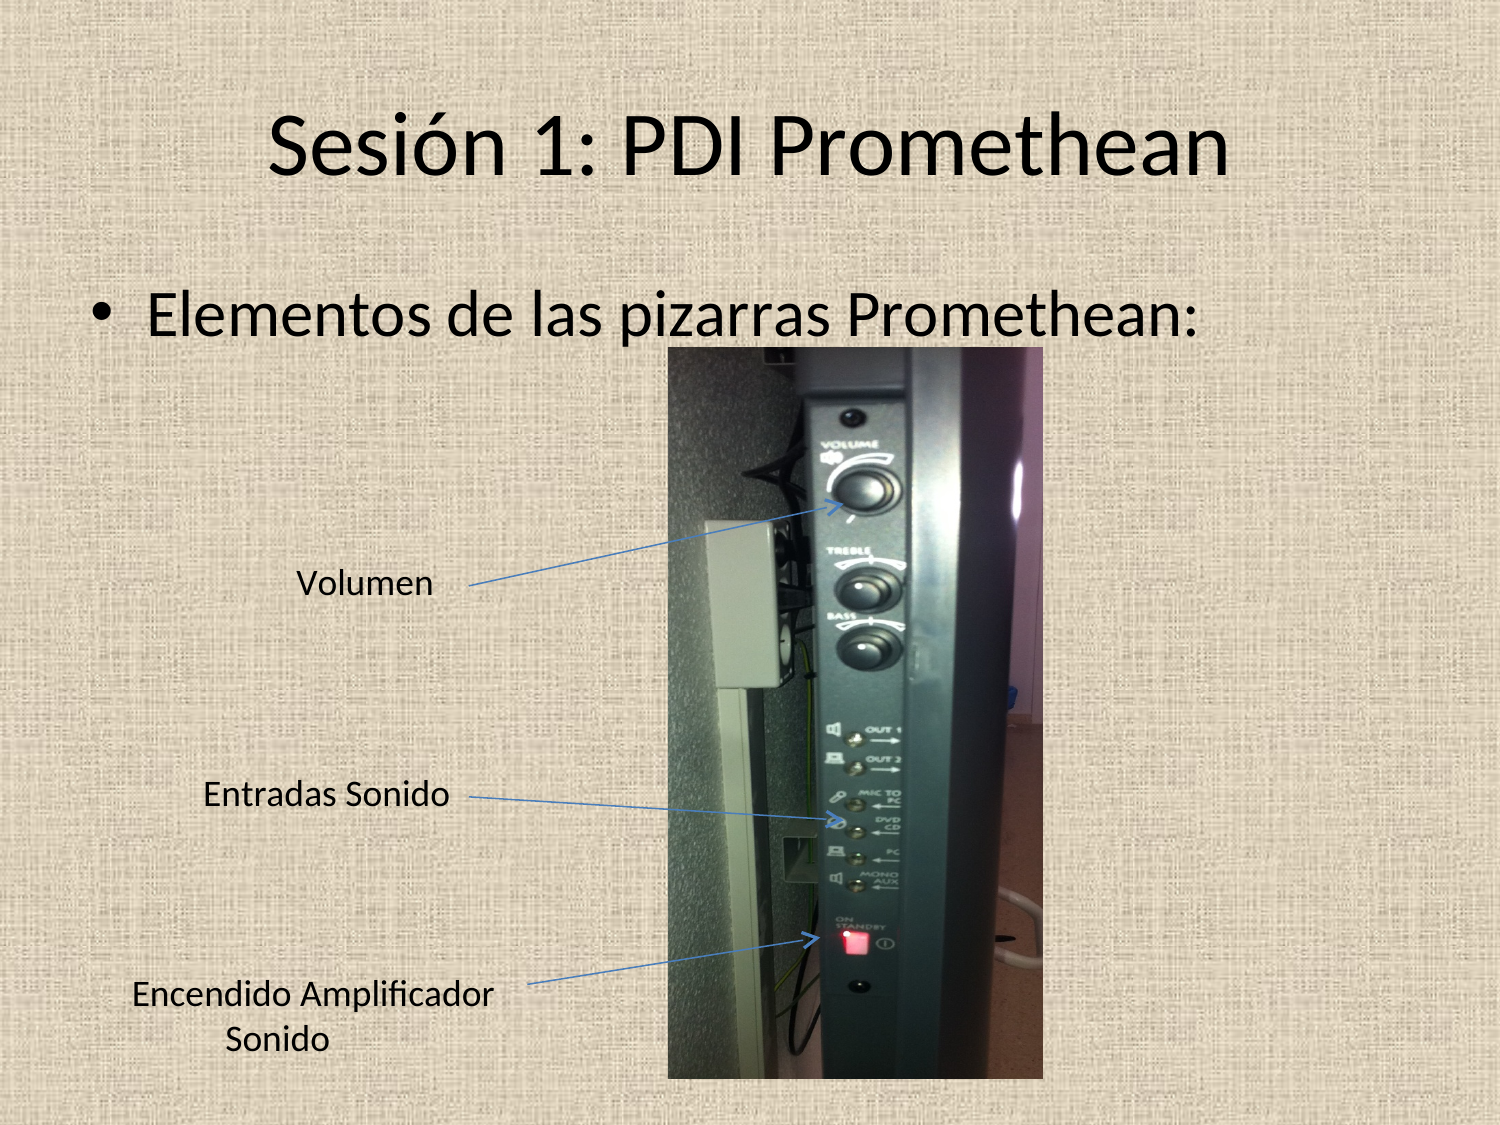

# Sesión 1: PDI Promethean
Elementos de las pizarras Promethean:
Volumen
Entradas Sonido
Encendido Amplificador
 Sonido